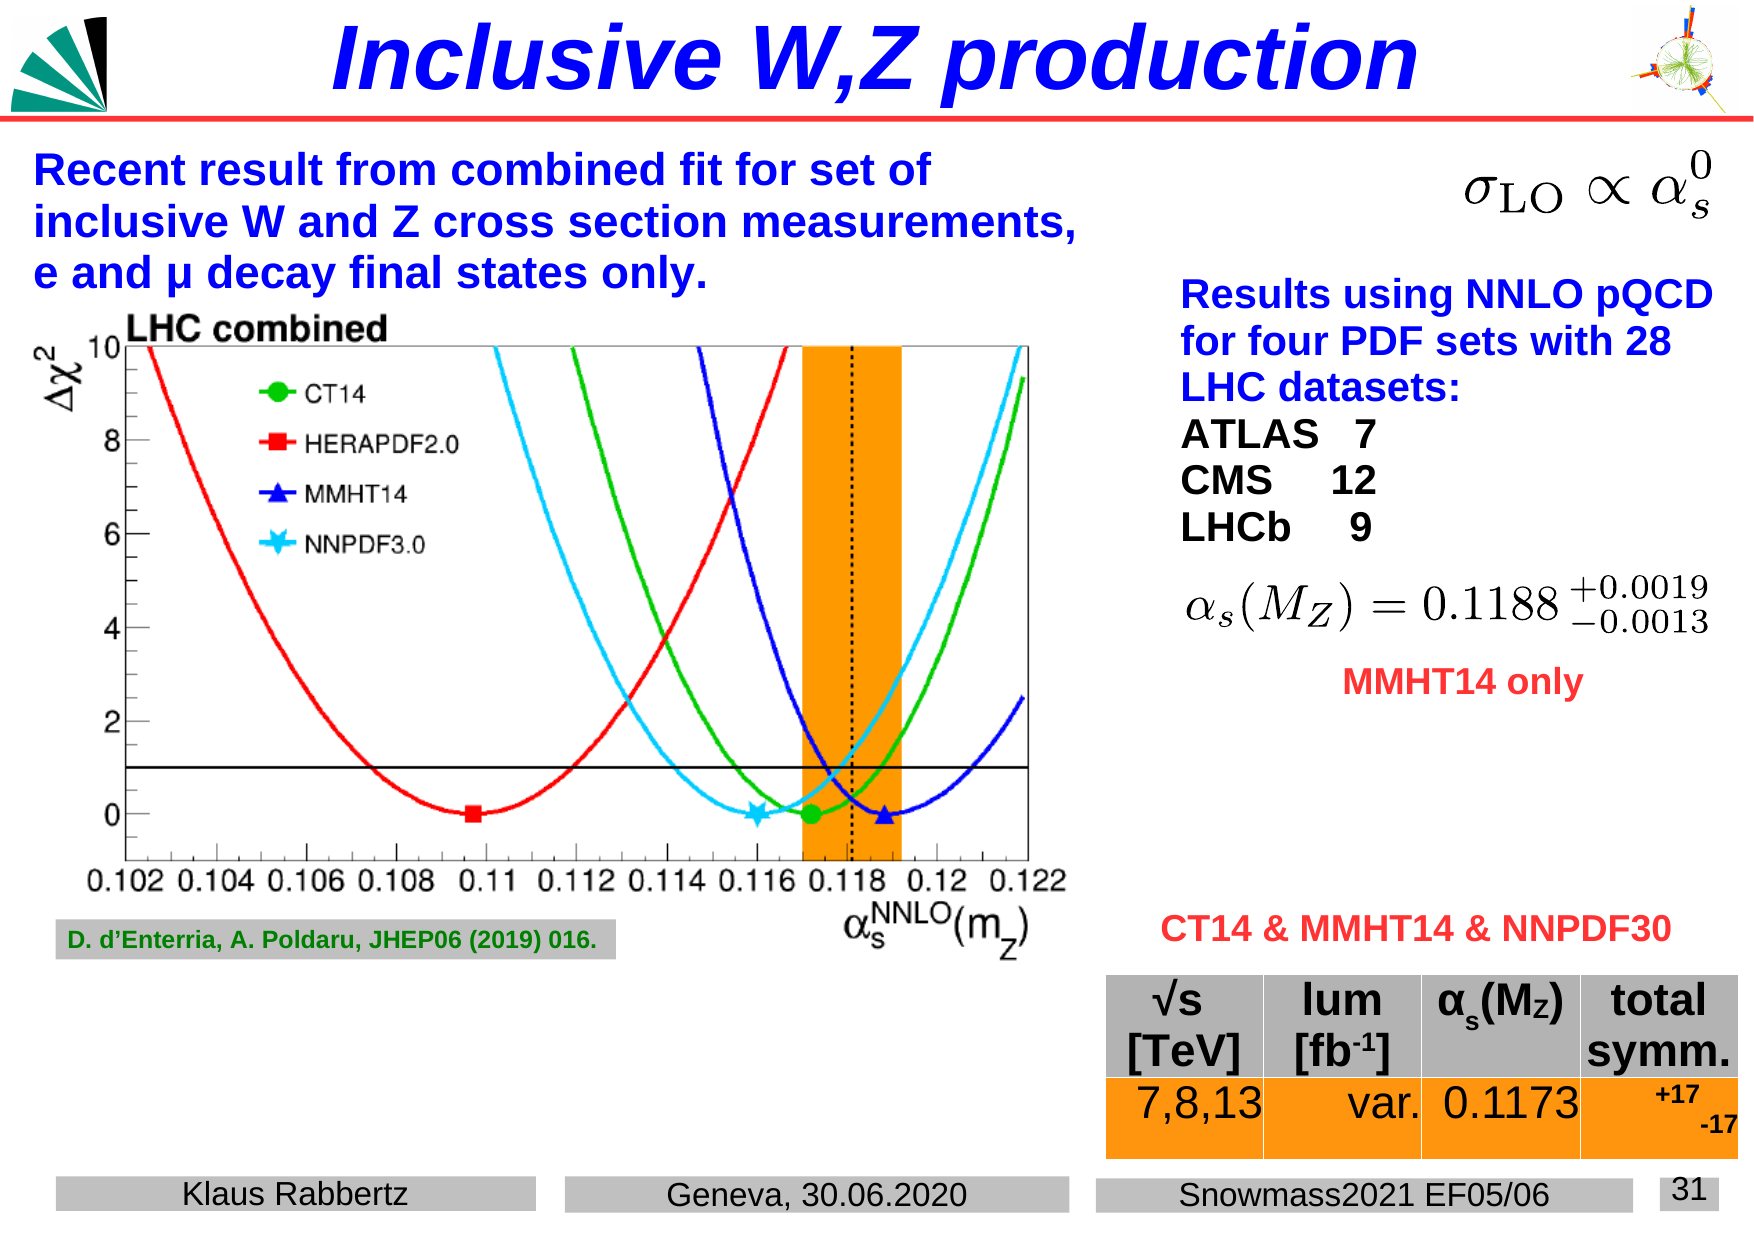

# Inclusive W,Z production
Recent result from combined fit for set of
inclusive W and Z cross section measurements,
e and μ decay final states only.
Results using NNLO pQCD for four PDF sets with 28
LHC datasets:
ATLAS 7
CMS 12
LHCb 9
MMHT14 only
CT14 & MMHT14 & NNPDF30
D. d’Enterria, A. Poldaru, JHEP06 (2019) 016.
| √s [TeV] | lum [fb-1] | αs(MZ) | total symm. |
| --- | --- | --- | --- |
| 7,8,13 | var. | 0.1173 | +17-17 |